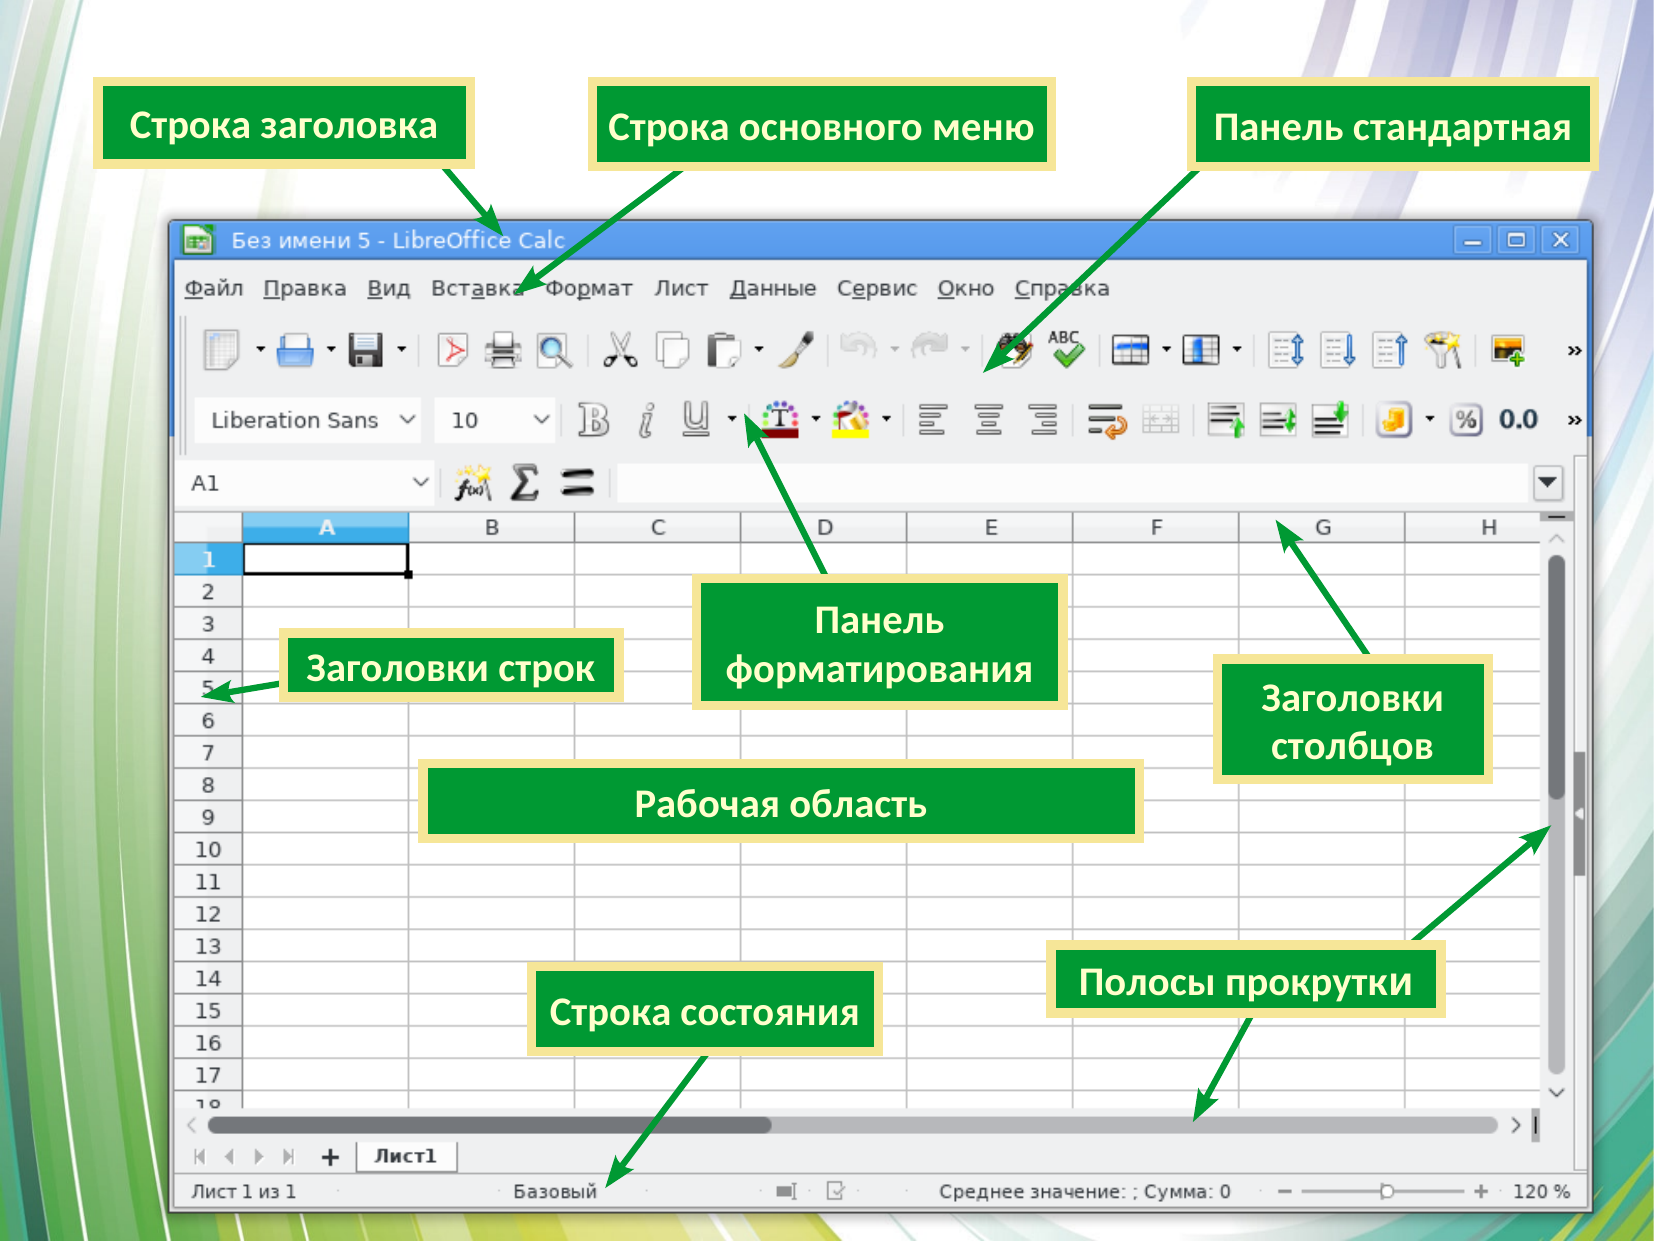

Строка заголовка
Строка основного меню
Панель стандартная
Панель форматирования
Заголовки строк
Заголовки столбцов
Рабочая область
Полосы прокрутки
Строка состояния